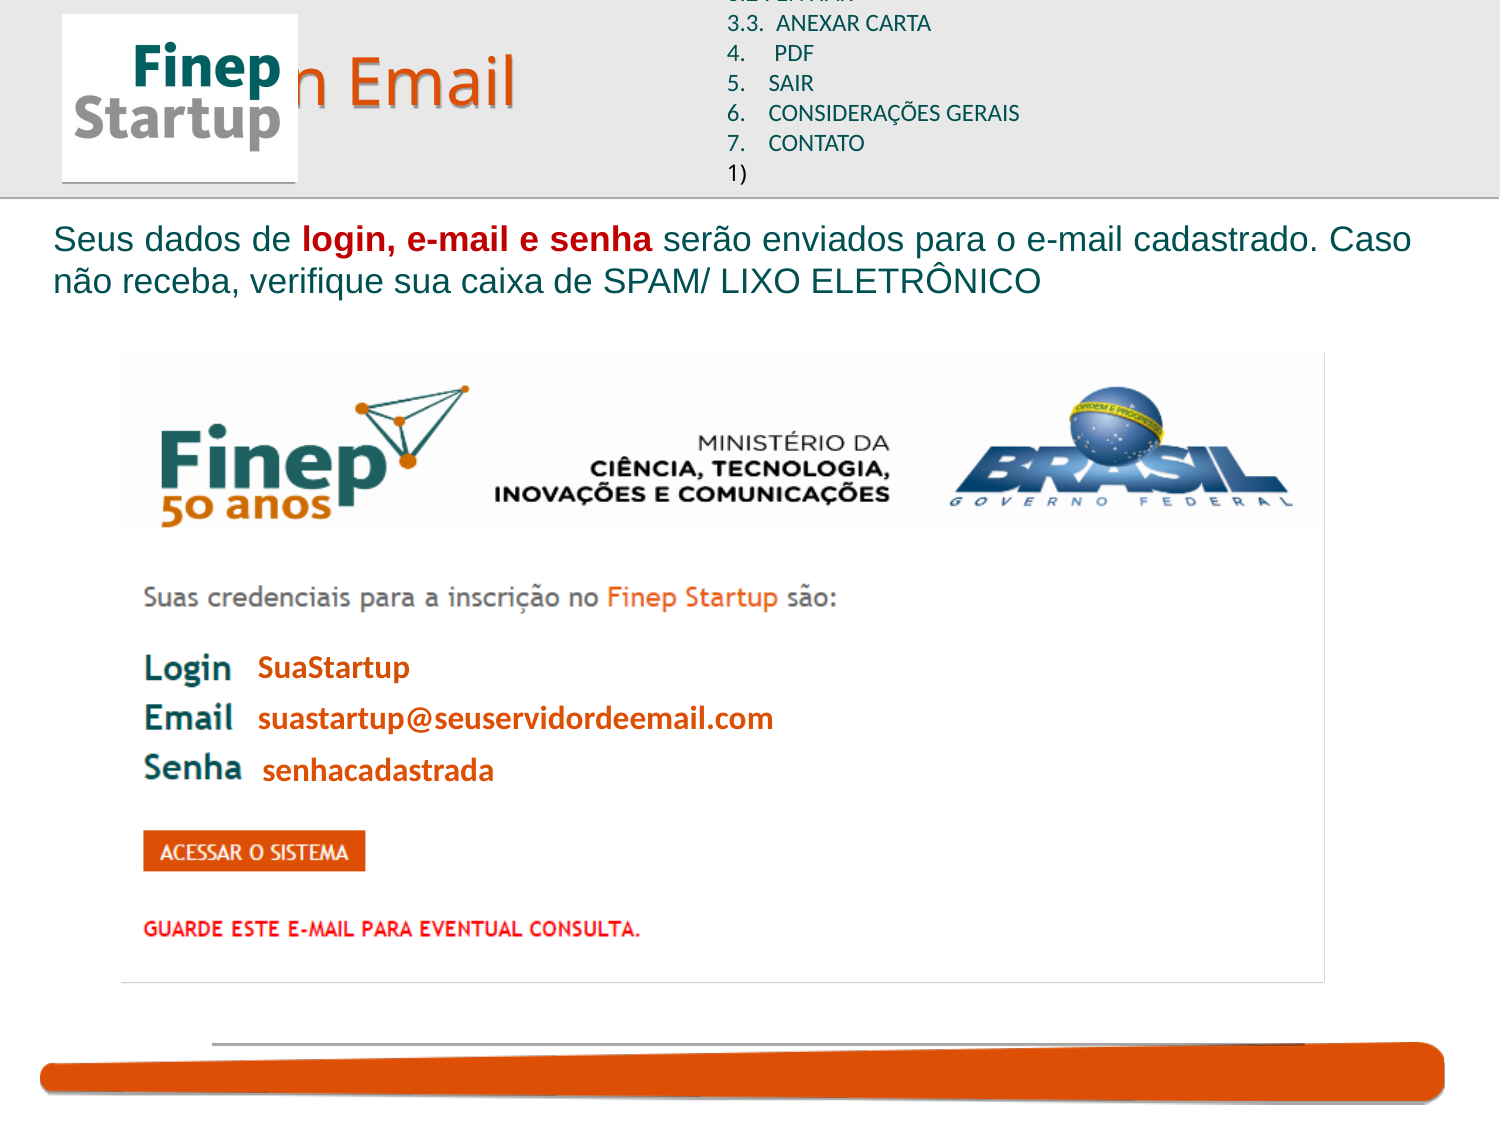

1. 1º ACESSO
2. CADASTRO
3. BOTÕES DO FORMULÁRIO
3.1. SALVAR
3.2 . ENVIAR
3.3. ANEXAR CARTA
4. PDF
5. SAIR
6. CONSIDERAÇÕES GERAIS
7. CONTATO
# 2. Login Email
Seus dados de login, e-mail e senha serão enviados para o e-mail cadastrado. Caso não receba, verifique sua caixa de SPAM/ LIXO ELETRÔNICO
4) CONSIDERAÇÕES GERAIS
1) 1º ACESSO
3) BOTÕES DO FORMULÁRIO
3.3) ANEXAR CARTA
2) CADASTRO
3.1) SALVAR
3.4) PDF
5) CONTATO
3.5) SAIR
3.2) ENVIAR
Clique aqui para acessar o sistema de inscrições
SuaStartup
suastartup@seuservidordeemail.com
senhacadastrada